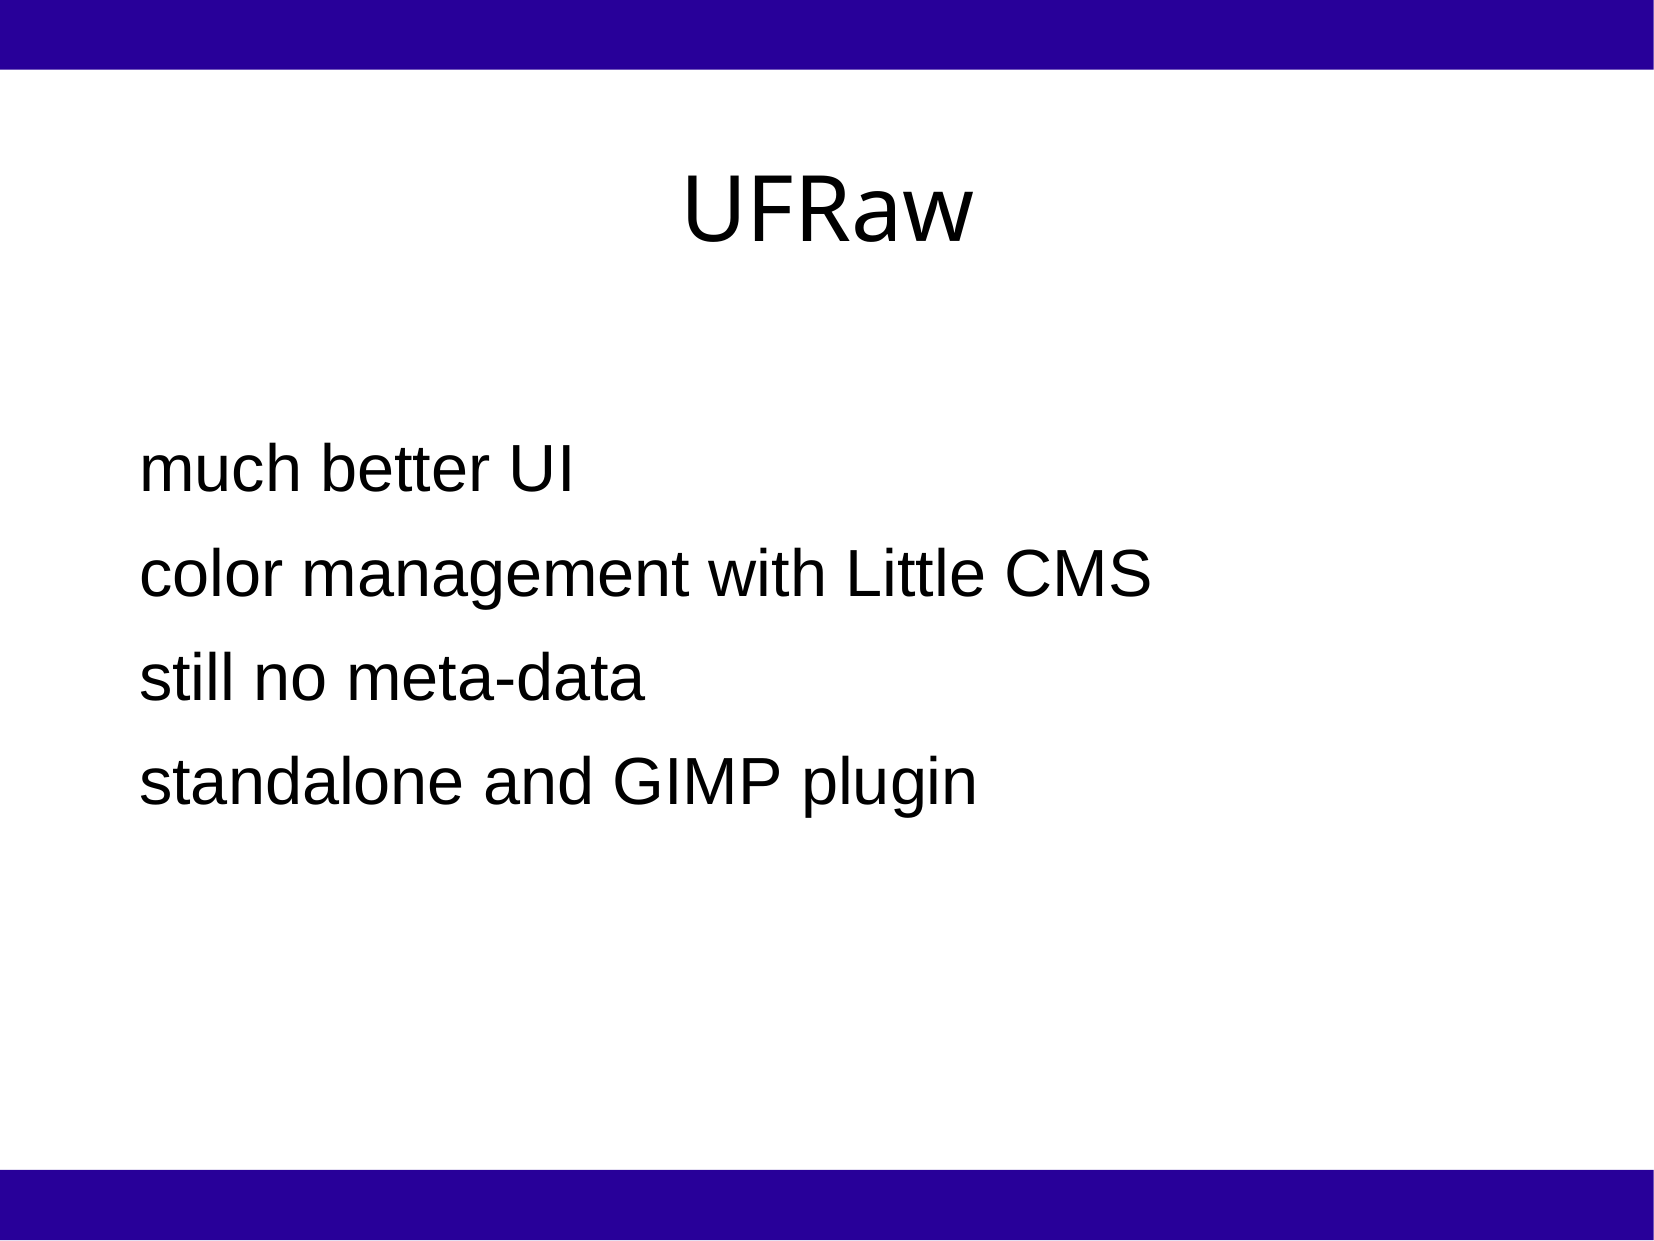

# UFRaw
much better UI
color management with Little CMS
still no meta-data
standalone and GIMP plugin